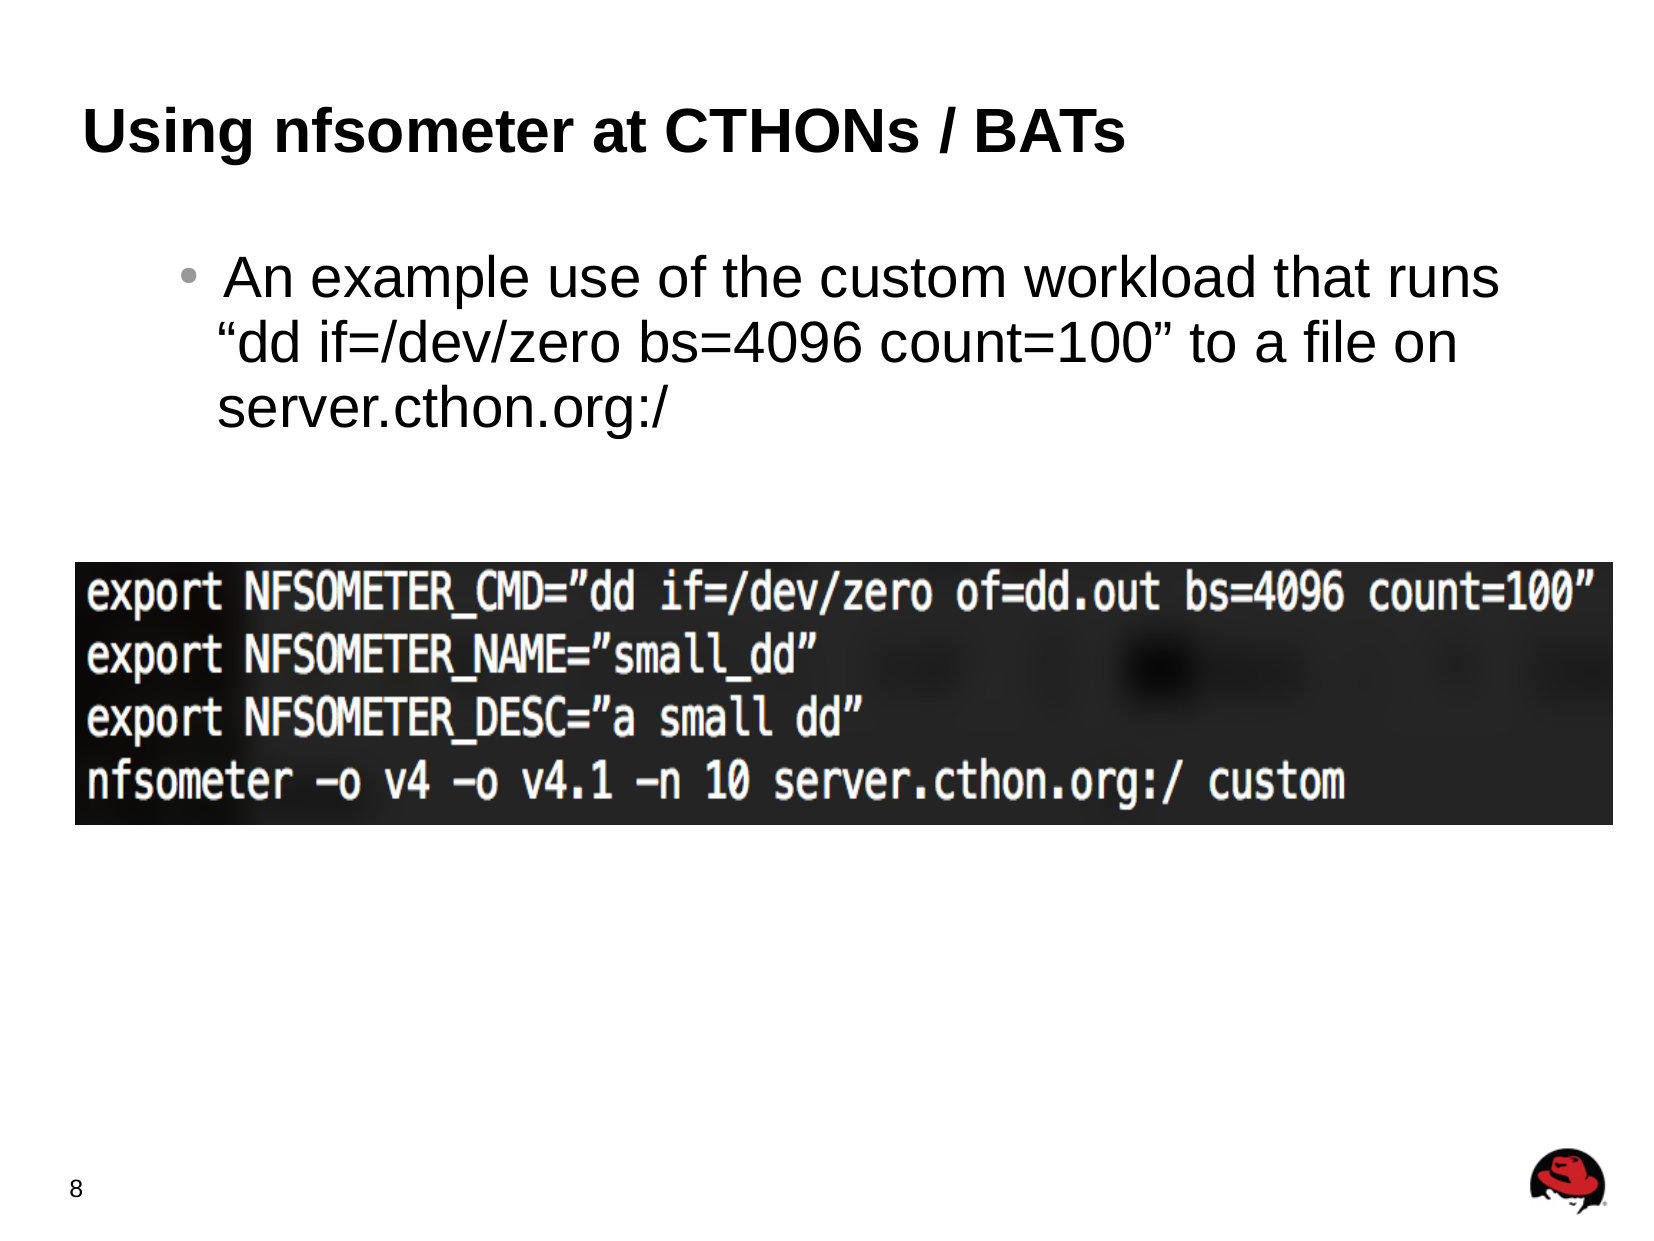

# Using nfsometer at CTHONs / BATs
An example use of the custom workload that runs “dd if=/dev/zero bs=4096 count=100” to a file on server.cthon.org:/